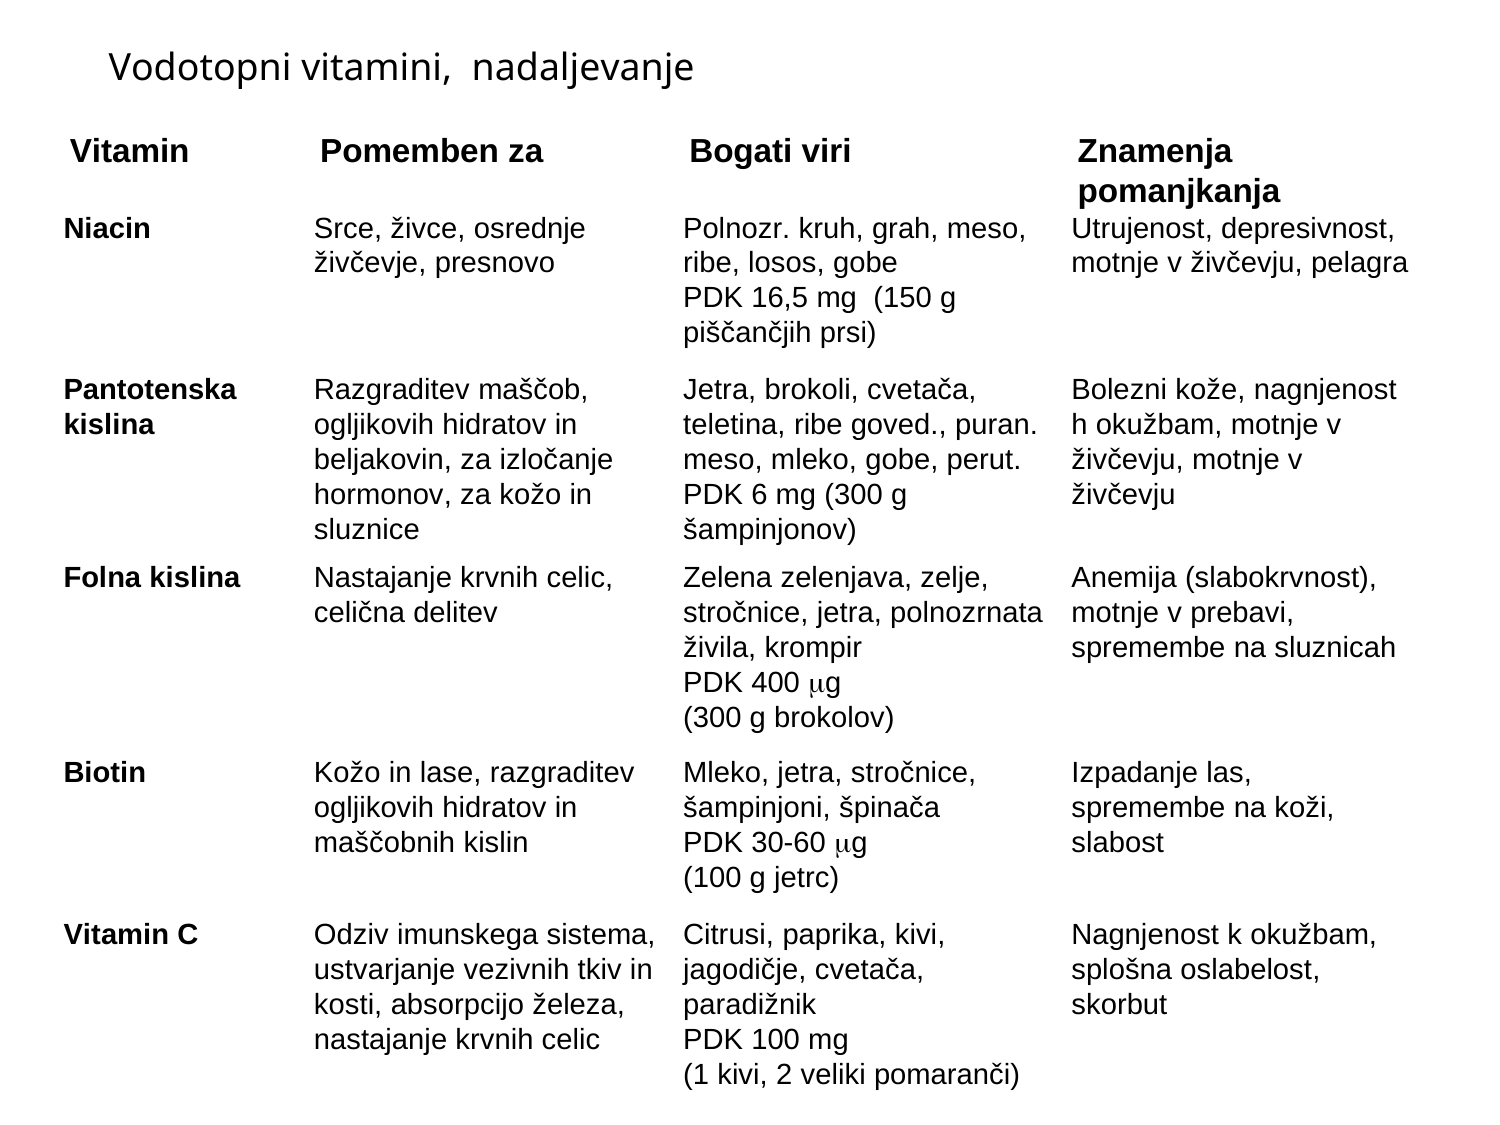

Vodotopni vitamini, nadaljevanje
| Vitamin | Pomemben za | Bogati viri | Znamenja pomanjkanja |
| --- | --- | --- | --- |
| Niacin | Srce, živce, osrednje živčevje, presnovo | Polnozr. kruh, grah, meso, ribe, losos, gobe PDK 16,5 mg (150 g piščančjih prsi) | Utrujenost, depresivnost, motnje v živčevju, pelagra |
| Pantotenska kislina | Razgraditev maščob, ogljikovih hidratov in beljakovin, za izločanje hormonov, za kožo in sluznice | Jetra, brokoli, cvetača, teletina, ribe goved., puran. meso, mleko, gobe, perut. PDK 6 mg (300 g šampinjonov) | Bolezni kože, nagnjenost h okužbam, motnje v živčevju, motnje v živčevju |
| Folna kislina | Nastajanje krvnih celic, celična delitev | Zelena zelenjava, zelje, stročnice, jetra, polnozrnata živila, krompir PDK 400 g (300 g brokolov) | Anemija (slabokrvnost), motnje v prebavi, spremembe na sluznicah |
| Biotin | Kožo in lase, razgraditev ogljikovih hidratov in maščobnih kislin | Mleko, jetra, stročnice, šampinjoni, špinača PDK 30-60 g (100 g jetrc) | Izpadanje las, spremembe na koži, slabost |
| Vitamin C | Odziv imunskega sistema, ustvarjanje vezivnih tkiv in kosti, absorpcijo železa, nastajanje krvnih celic | Citrusi, paprika, kivi, jagodičje, cvetača, paradižnik PDK 100 mg (1 kivi, 2 veliki pomaranči) | Nagnjenost k okužbam, splošna oslabelost, skorbut |